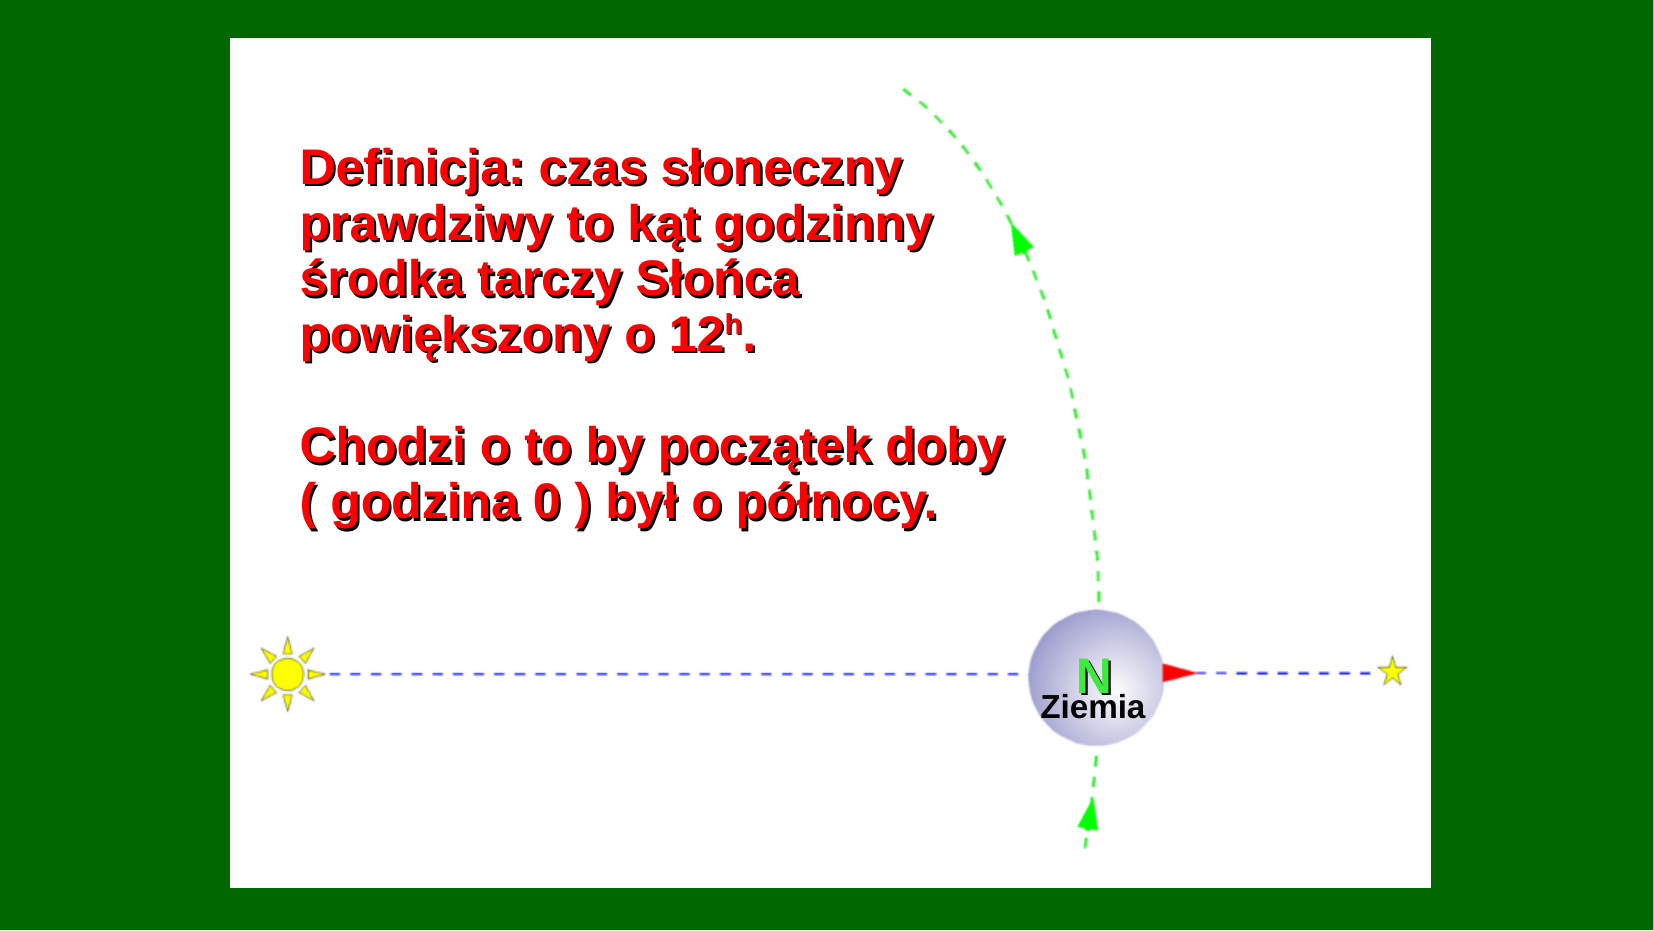

Definicja: czas słoneczny
prawdziwy to kąt godzinny
środka tarczy Słońca
powiększony o 12h.
Chodzi o to by początek doby
( godzina 0 ) był o północy.
orbita Ziemi
N
Ziemia
Słońce